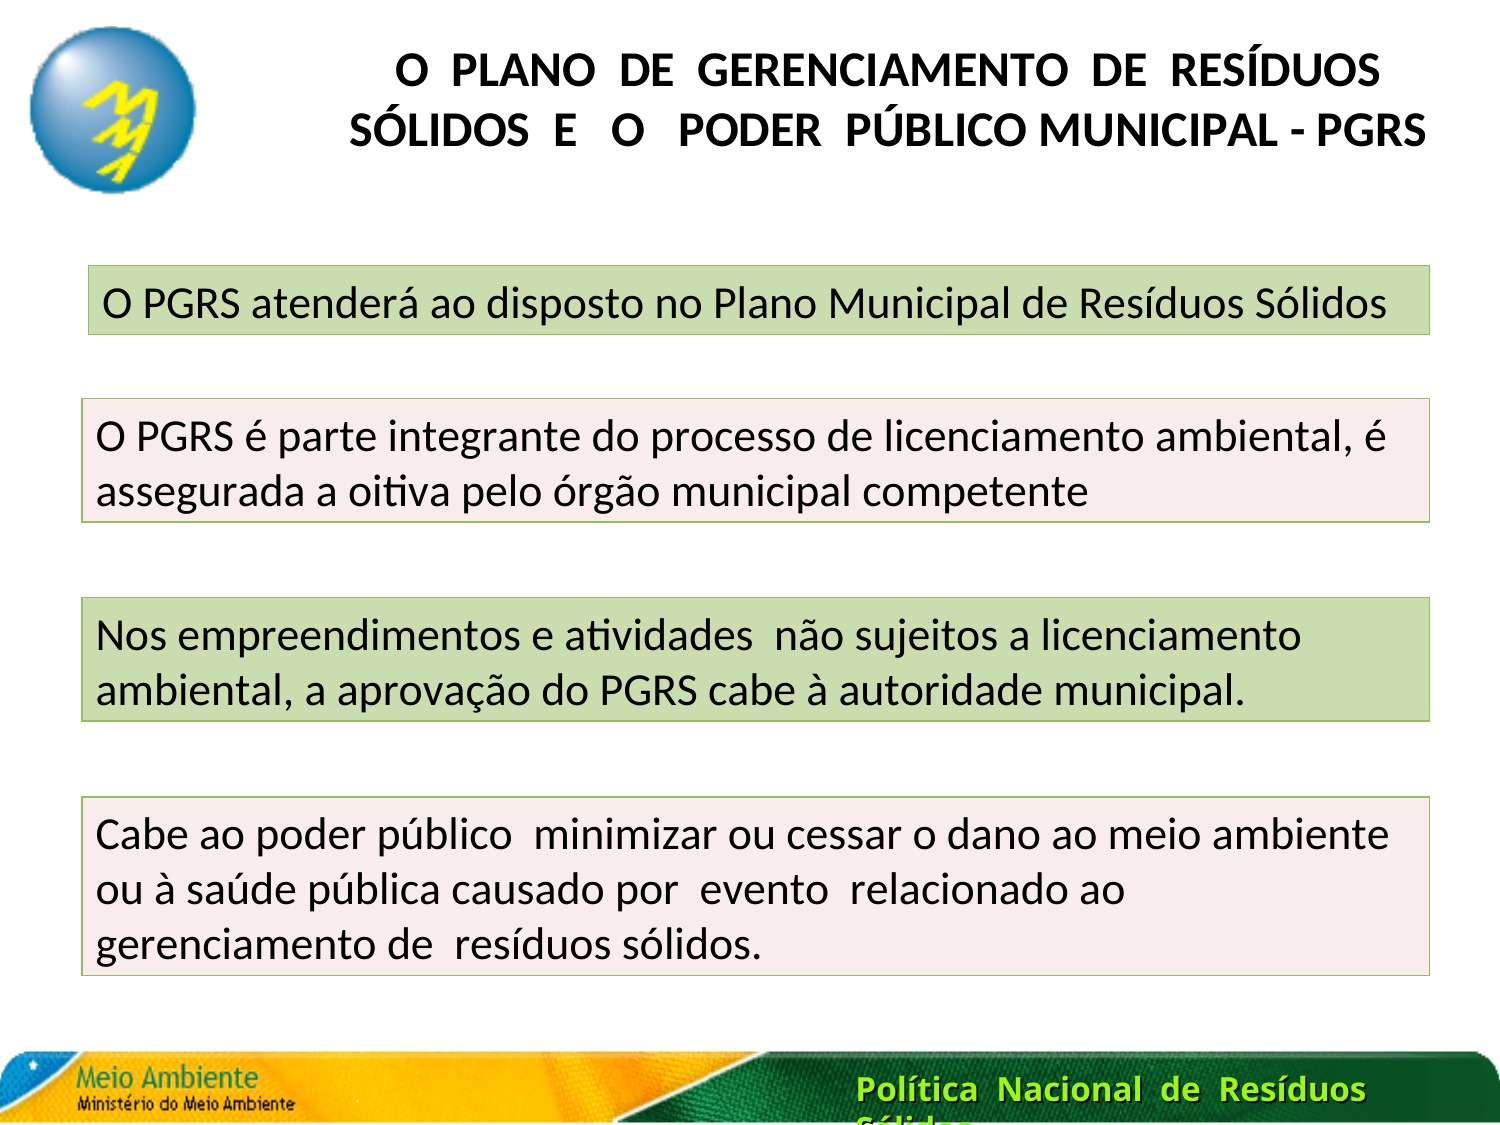

O PLANO DE GERENCIAMENTO DE RESÍDUOS SÓLIDOS E O PODER PÚBLICO MUNICIPAL - PGRS
O PGRS atenderá ao disposto no Plano Municipal de Resíduos Sólidos
O PGRS é parte integrante do processo de licenciamento ambiental, é assegurada a oitiva pelo órgão municipal competente
Nos empreendimentos e atividades não sujeitos a licenciamento ambiental, a aprovação do PGRS cabe à autoridade municipal.
Cabe ao poder público minimizar ou cessar o dano ao meio ambiente ou à saúde pública causado por evento relacionado ao gerenciamento de resíduos sólidos.